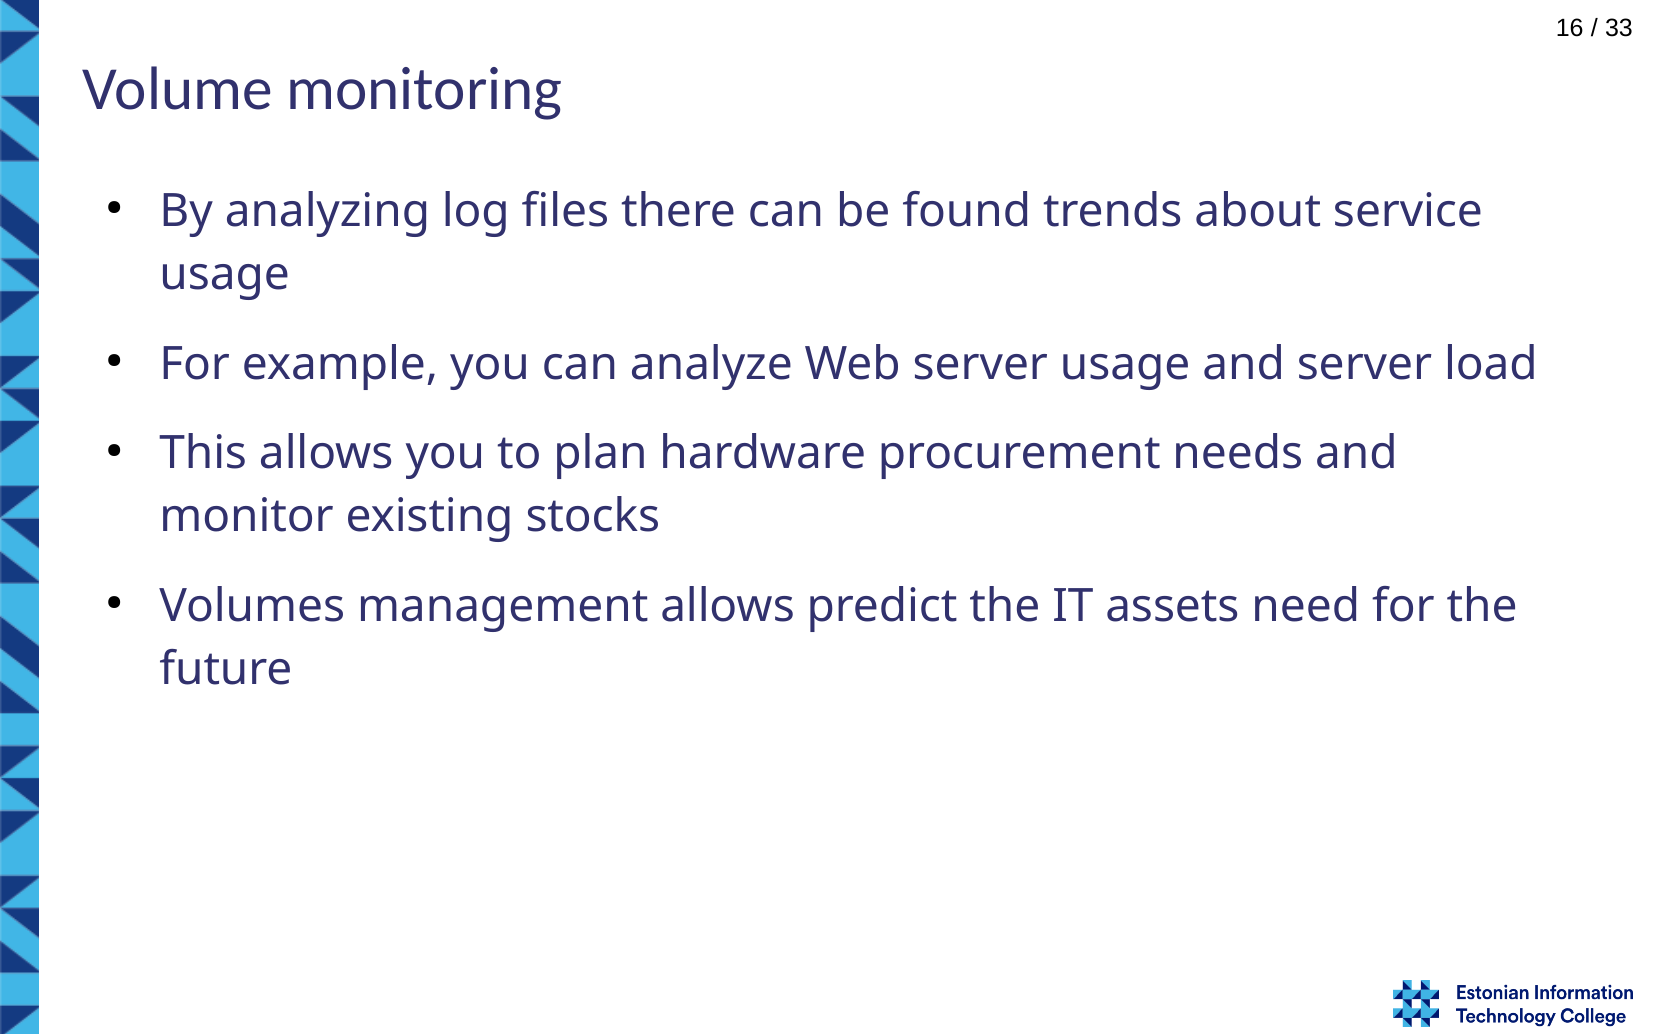

# Volume monitoring
By analyzing log files there can be found trends about service usage
For example, you can analyze Web server usage and server load
This allows you to plan hardware procurement needs and monitor existing stocks
Volumes management allows predict the IT assets need for the future